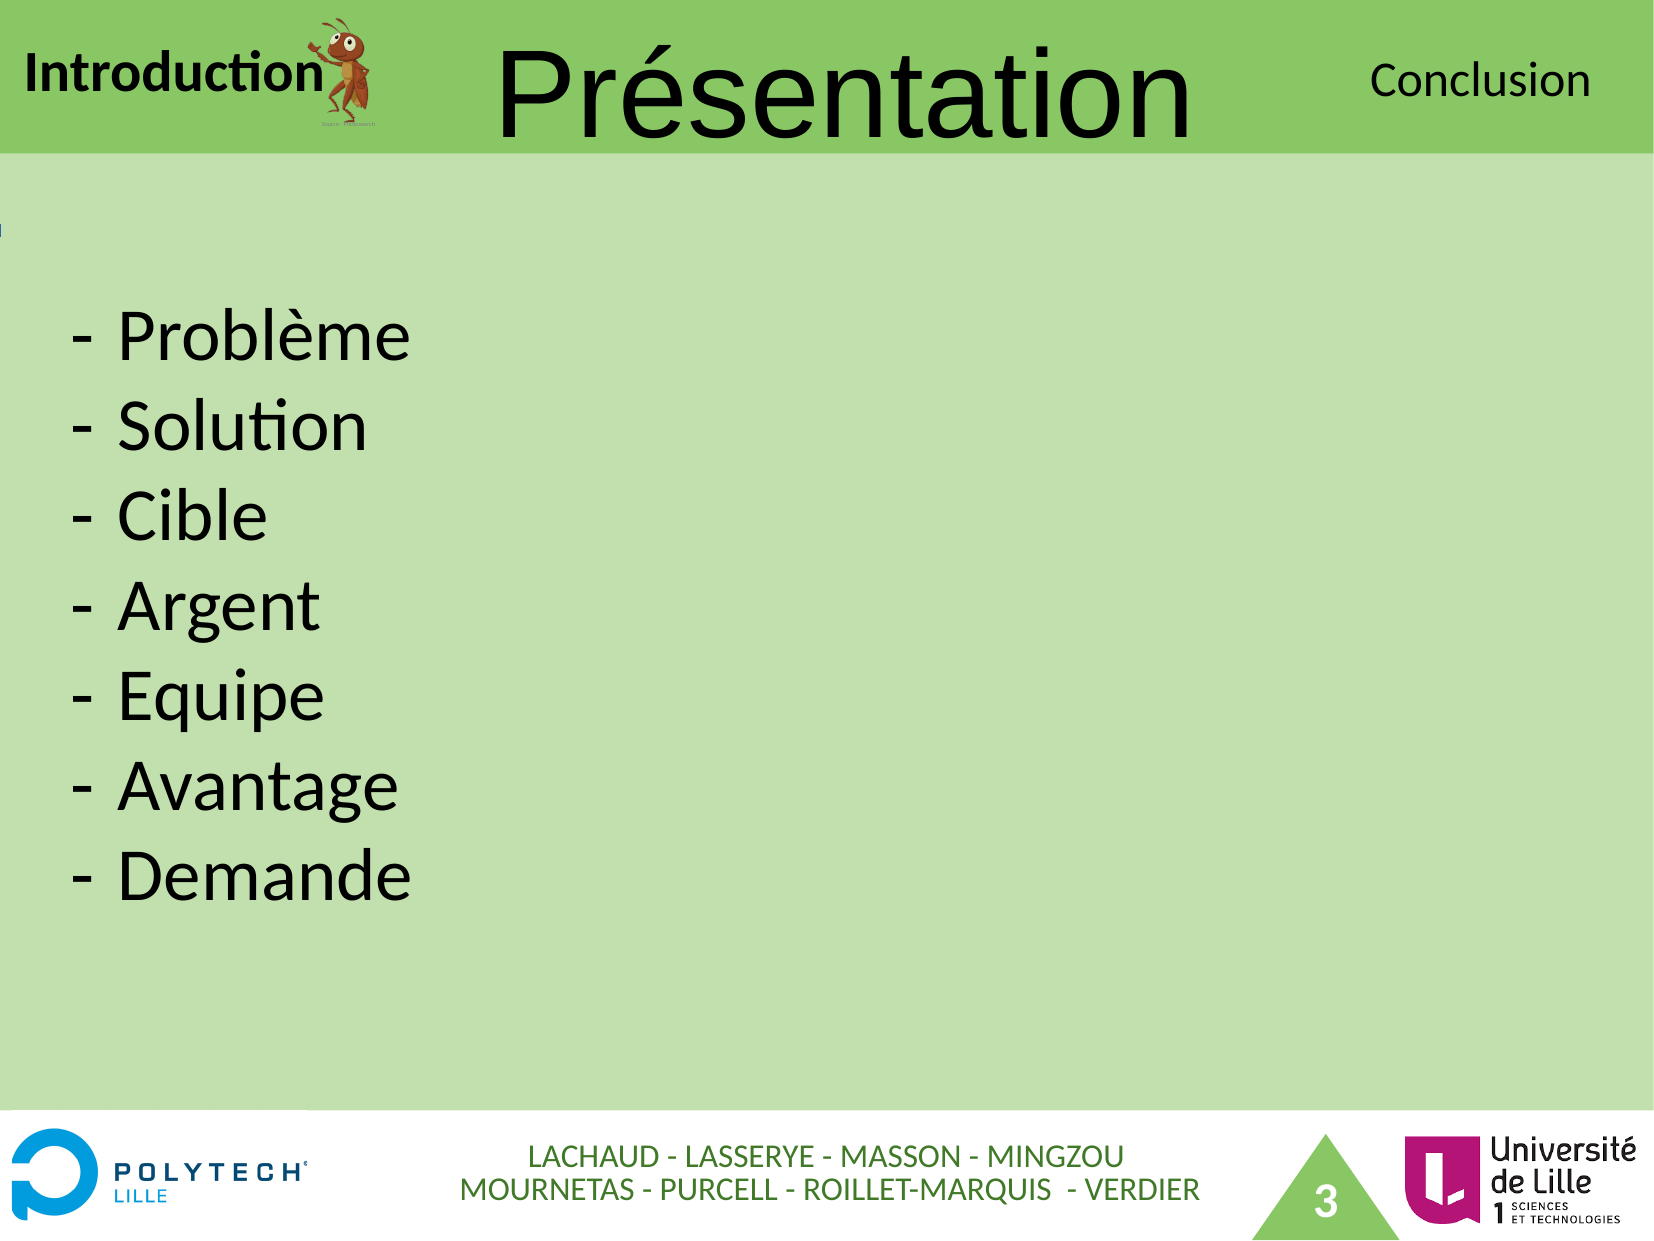

Présentation
# Introduction
Conclusion
Source : Photosearch
Problème
Solution
Cible
Argent
Equipe
Avantage
Demande
3
LACHAUD - LASSERYE - MASSON - MINGZOU
 MOURNETAS - PURCELL - ROILLET-MARQUIS - VERDIER